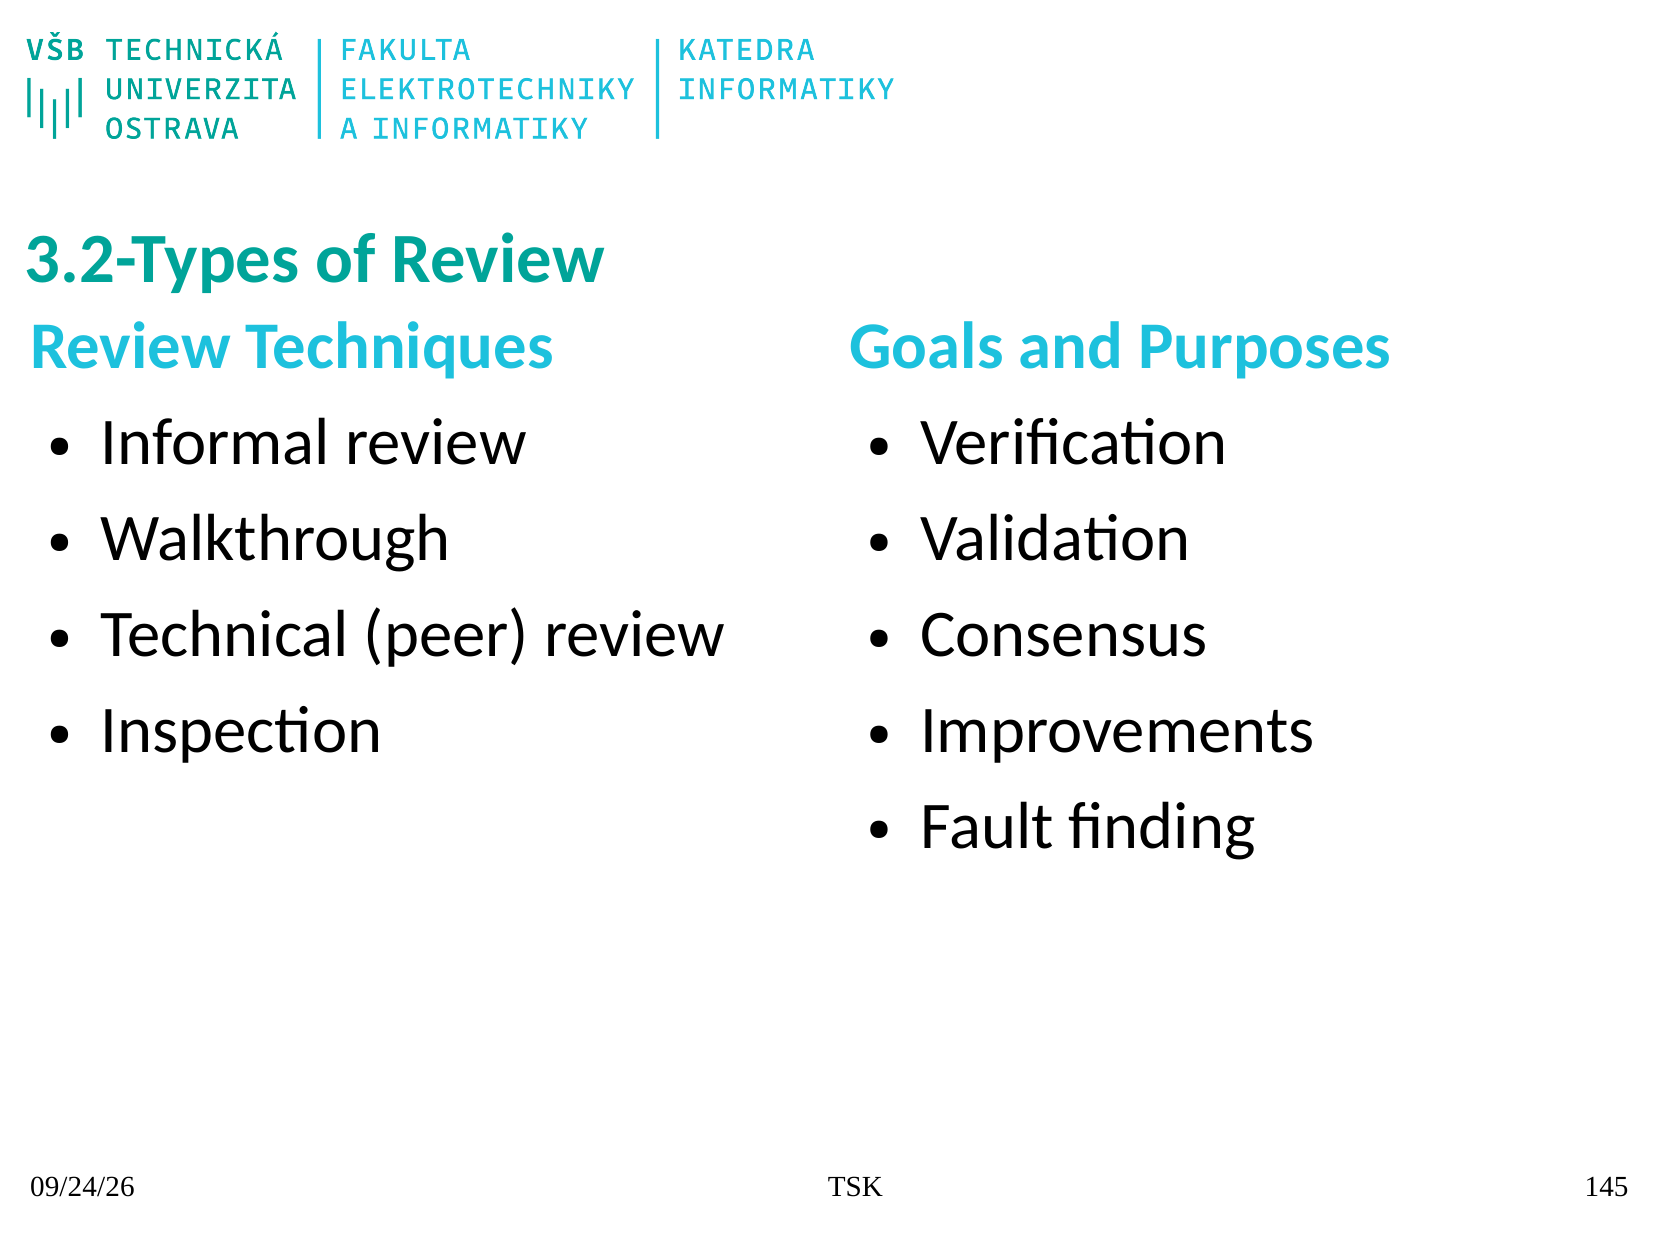

# 3.2-Types of Review
Review Techniques
Informal review
Walkthrough
Technical (peer) review
Inspection
Goals and Purposes
Verification
Validation
Consensus
Improvements
Fault finding
TSK
145